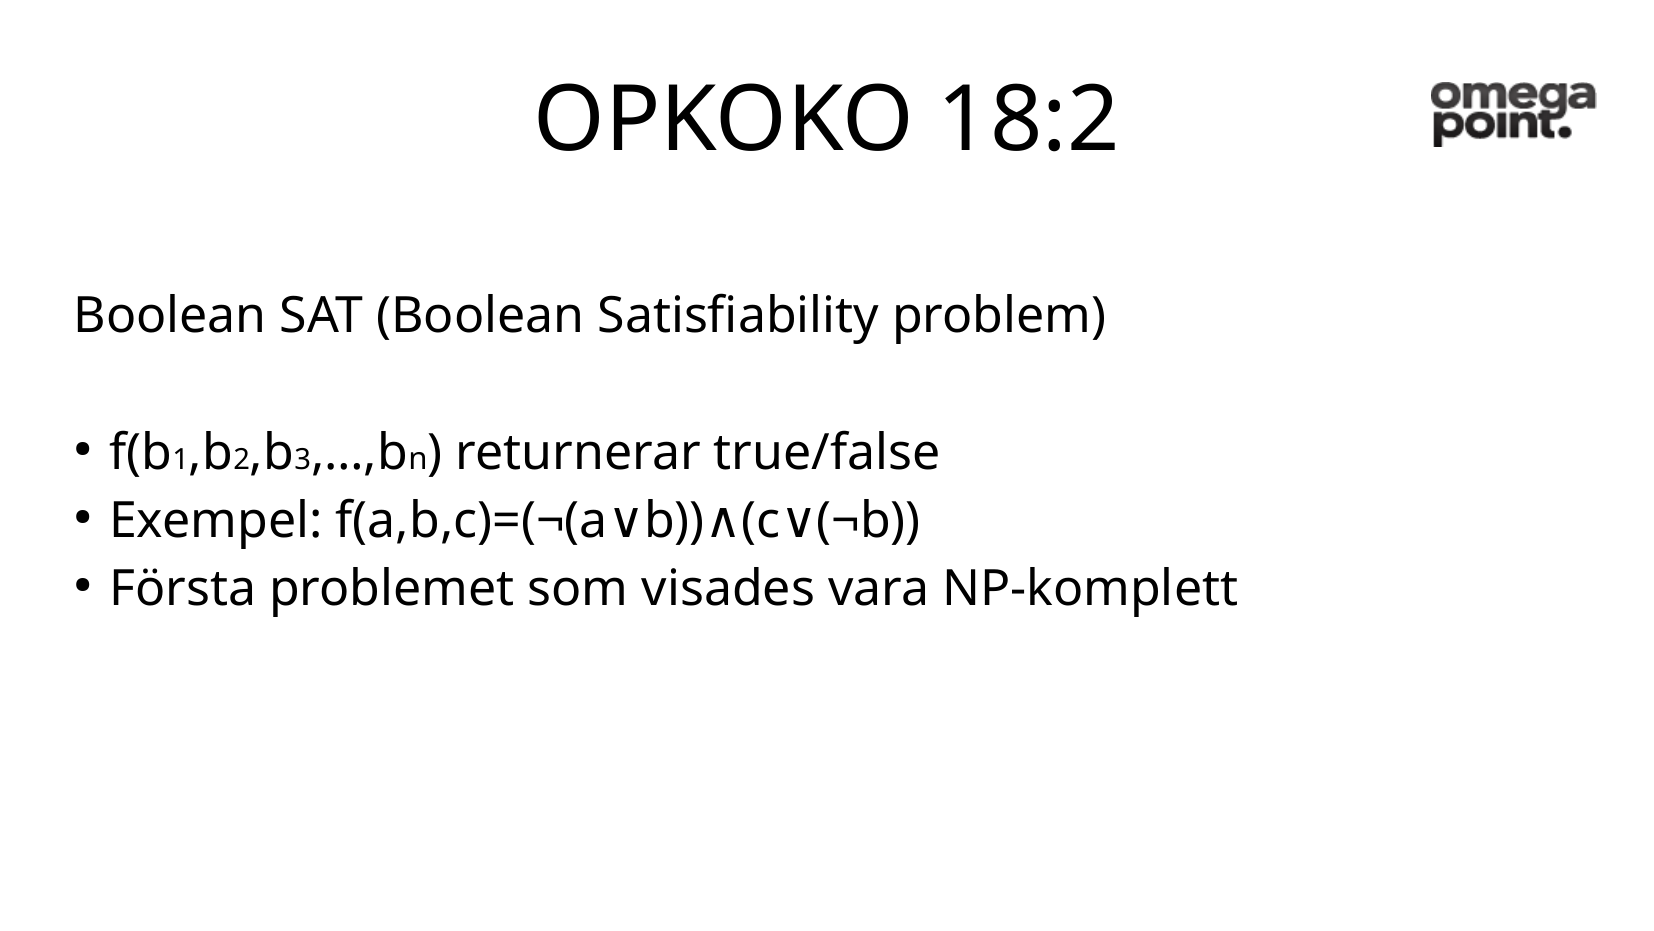

# OPKOKO 18:2
Boolean SAT (Boolean Satisfiability problem)
f(b1,b2,b3,…,bn) returnerar true/false
Exempel: f(a,b,c)=(¬(a∨b))∧(c∨(¬b))
Första problemet som visades vara NP-komplett